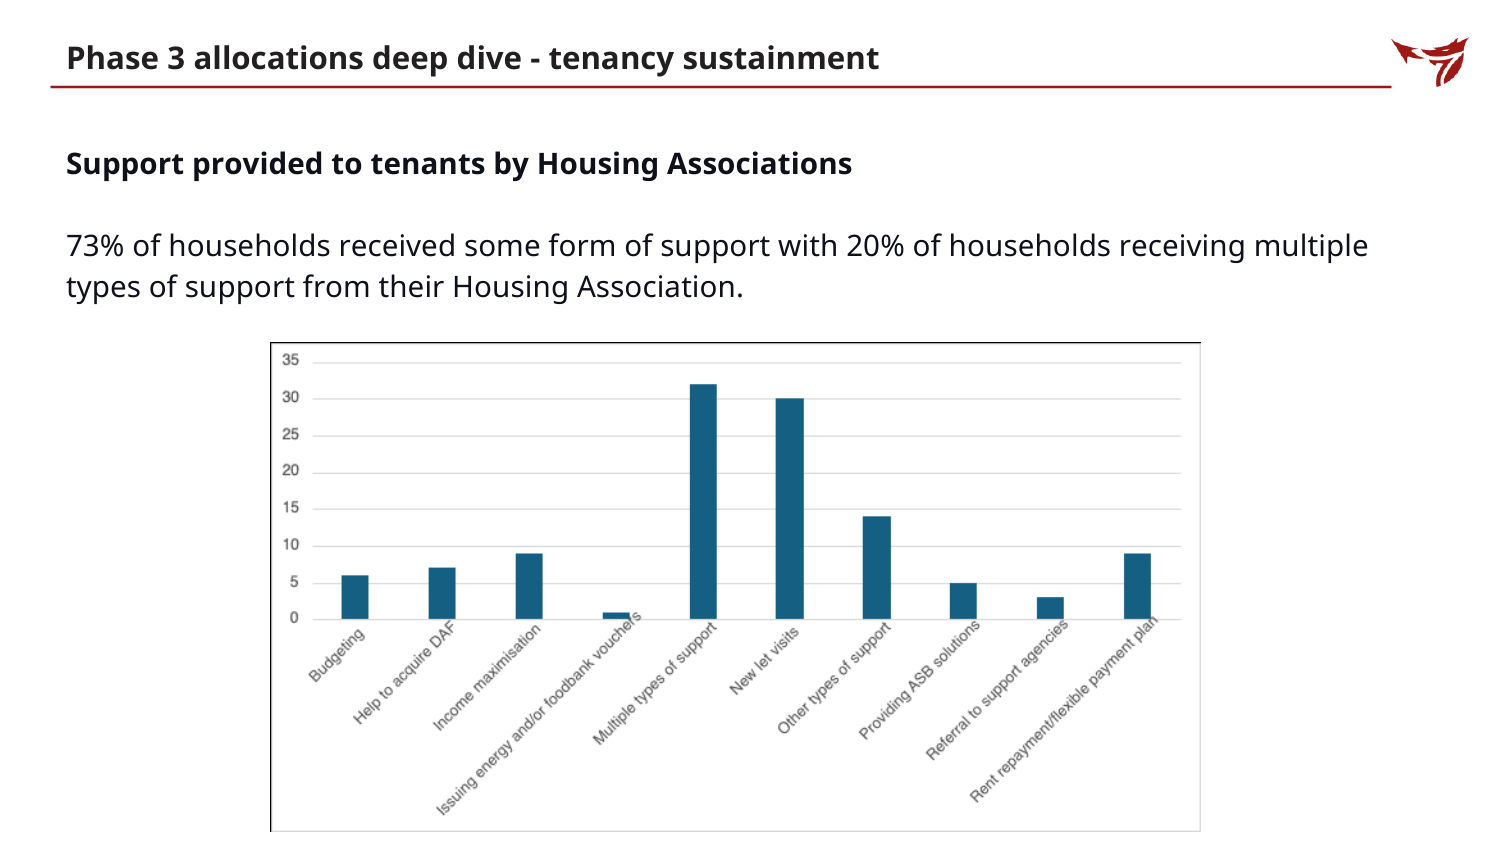

Phase 3 allocations deep dive - tenancy sustainment
# Support provided to tenants by Housing Associations
73% of households received some form of support with 20% of households receiving multiple
types of support from their Housing Association.